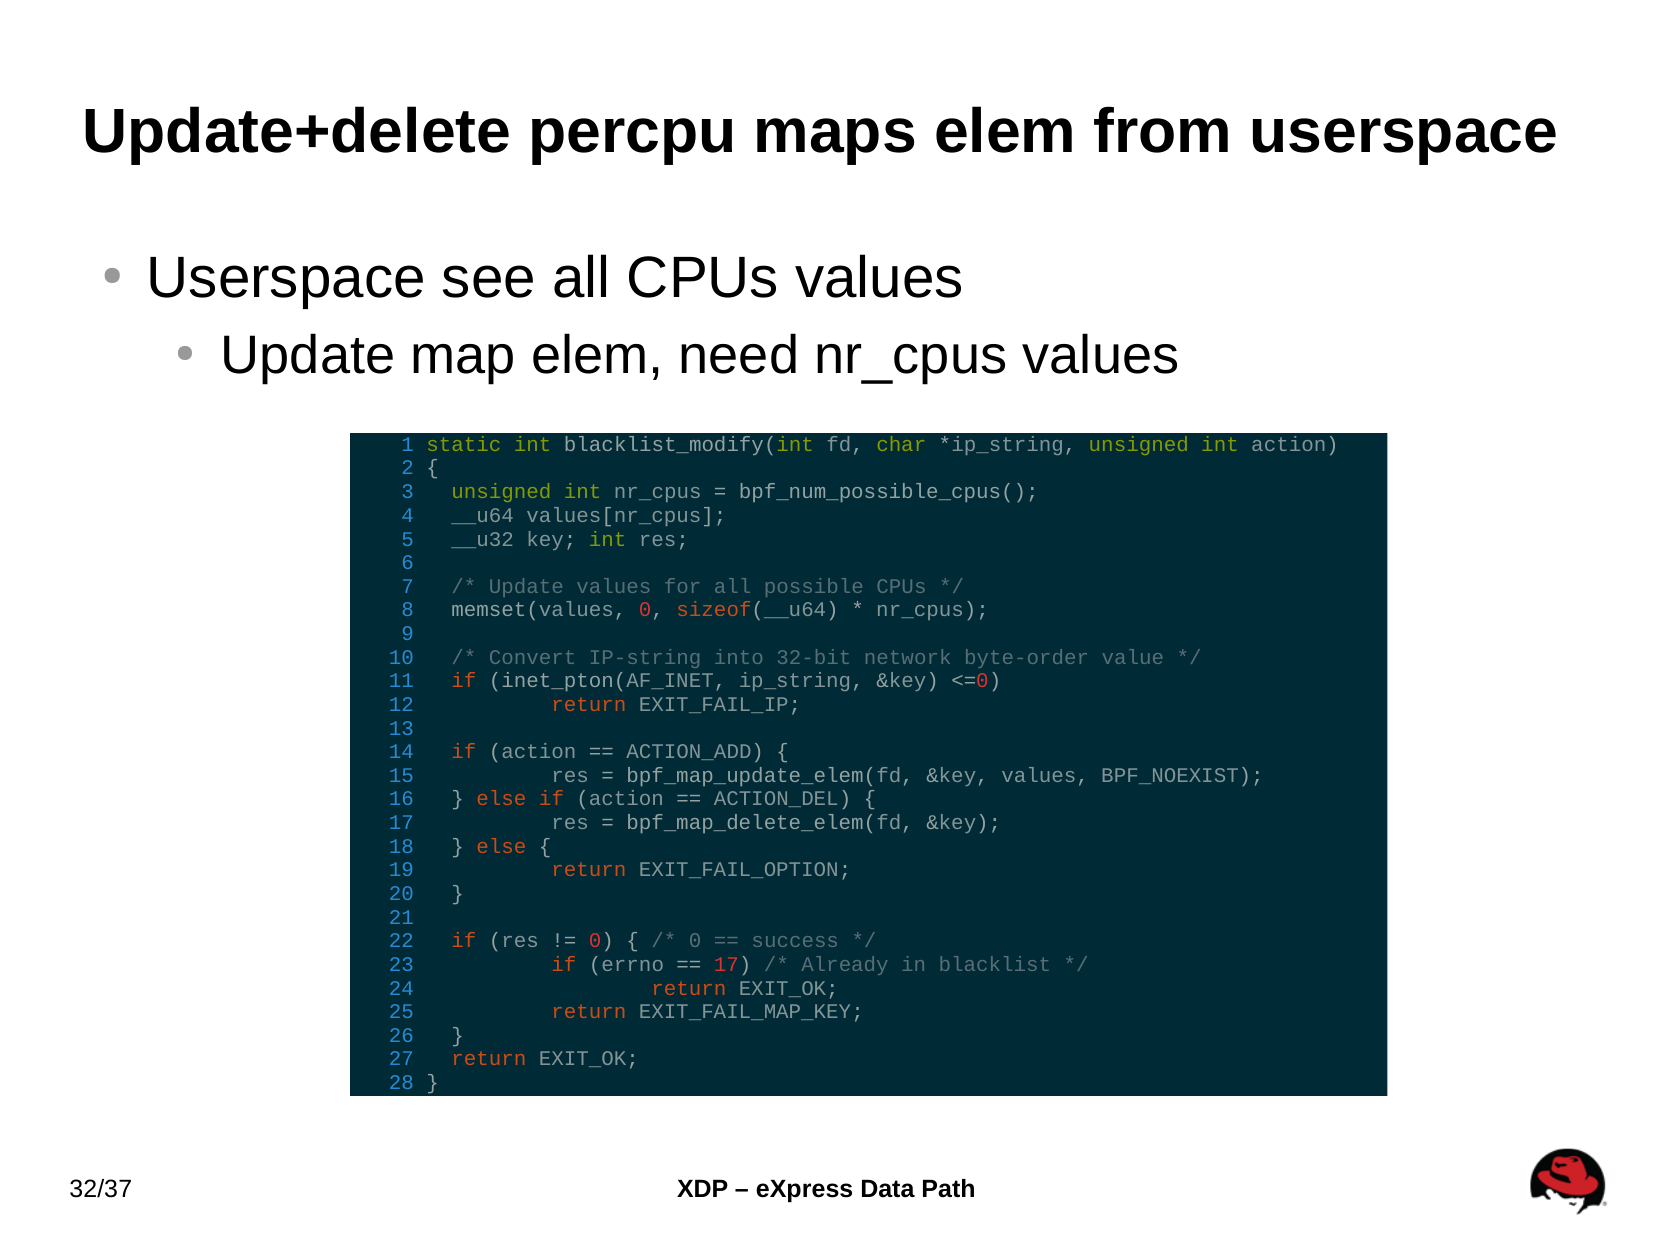

# Update+delete percpu maps elem from userspace
Userspace see all CPUs values
Update map elem, need nr_cpus values